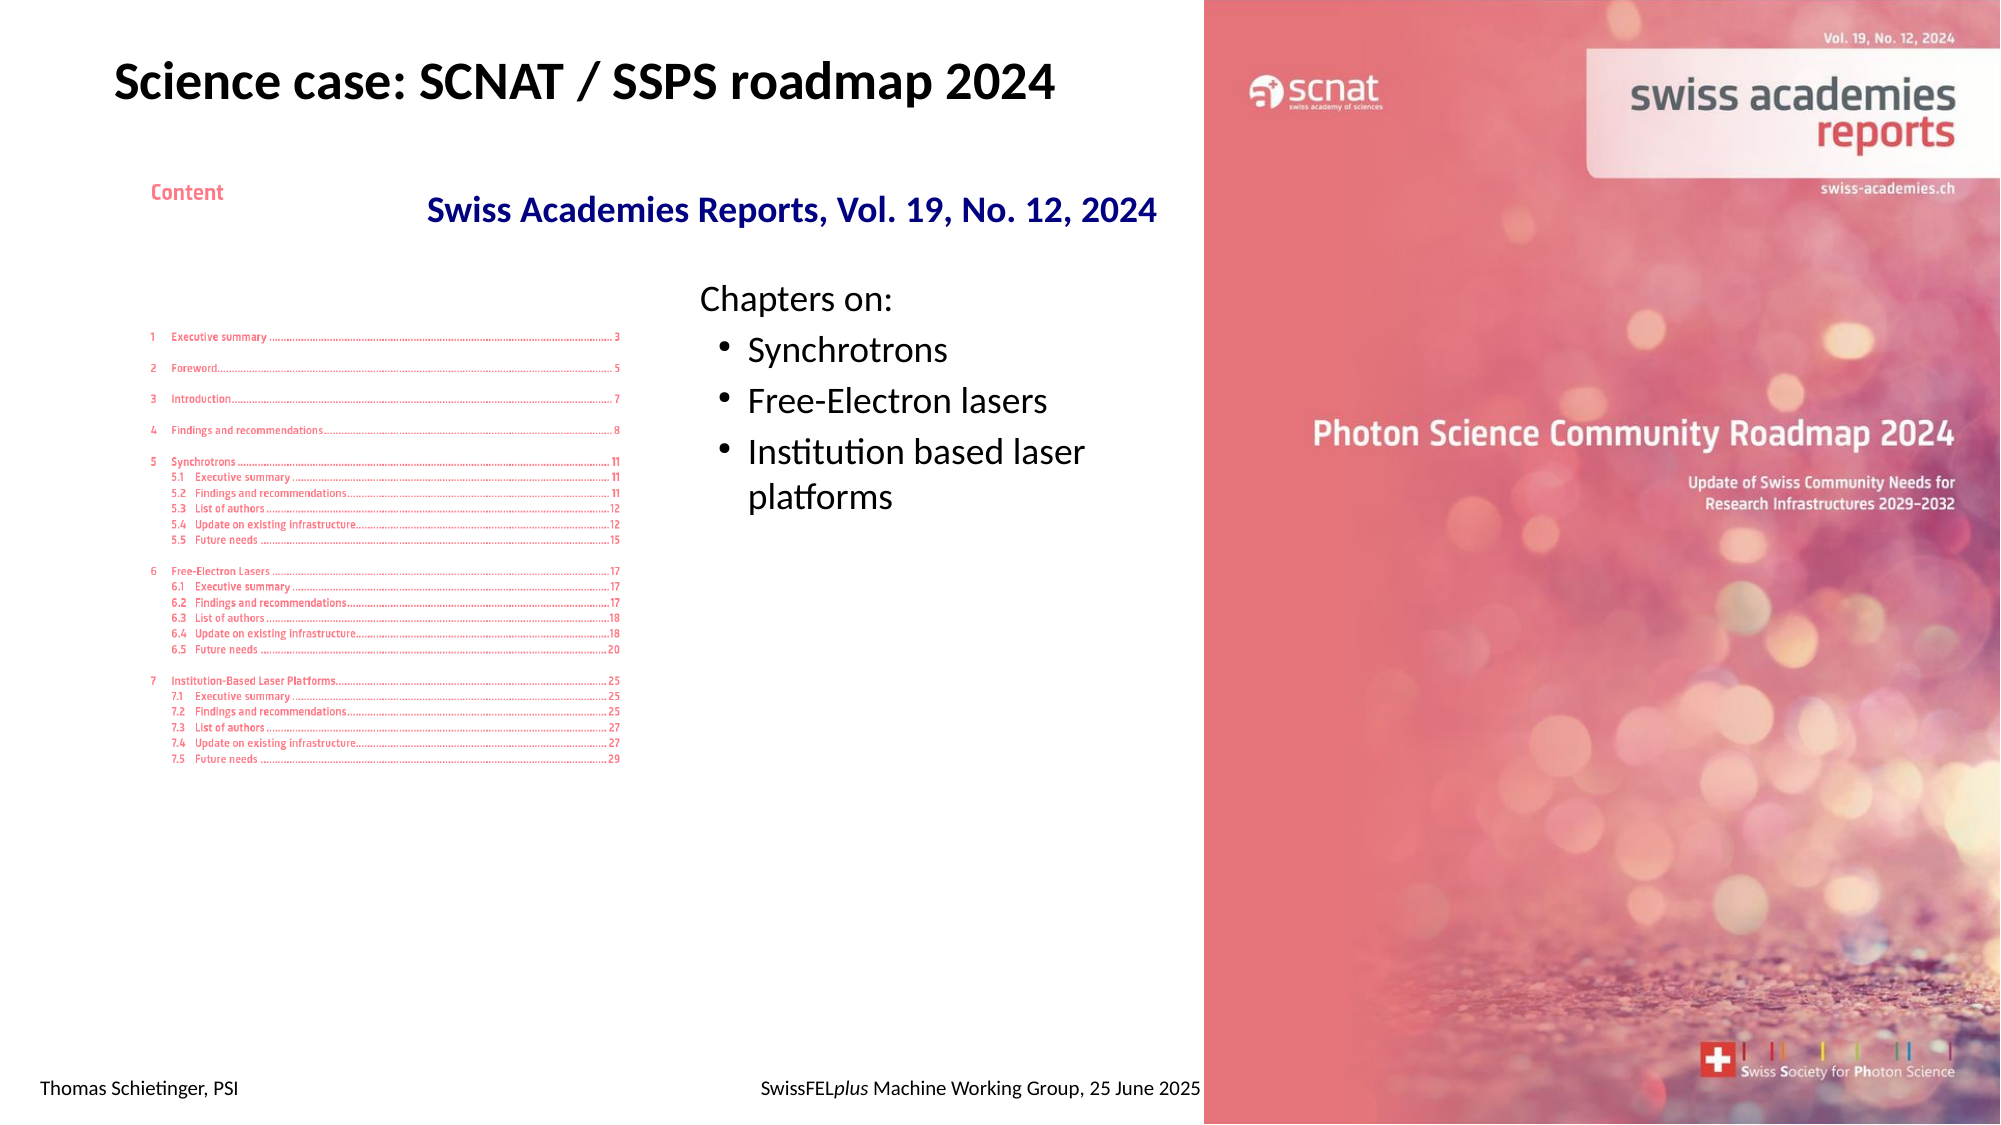

# Science case: SCNAT / SSPS roadmap 2024
Swiss Academies Reports, Vol. 19, No. 12, 2024
Chapters on:
Synchrotrons
Free-Electron lasers
Institution based laser platforms
PSI Center for Accelerator Science and Engineering
18